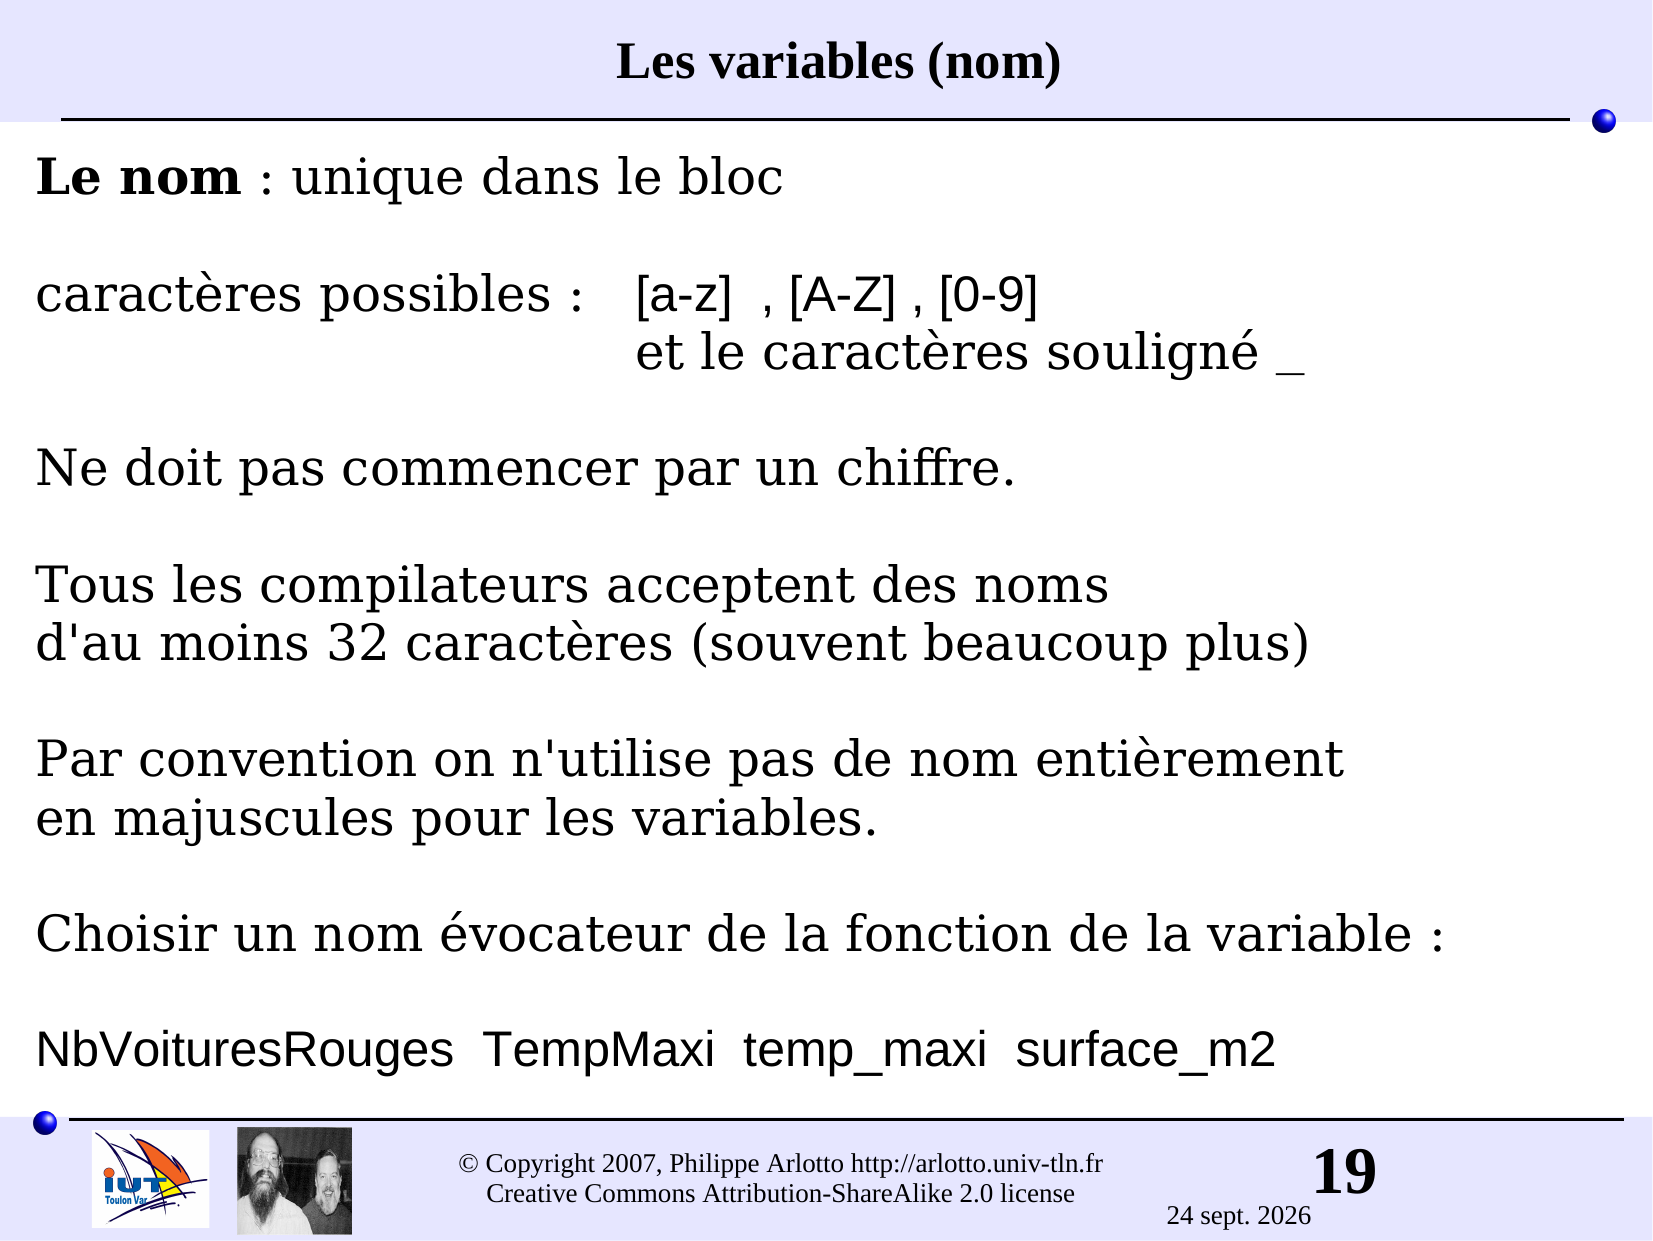

# Les variables (nom)
Le nom : unique dans le bloc
caractères possibles :	[a-z] , [A-Z] , [0-9]
								et le caractères souligné _
Ne doit pas commencer par un chiffre.
Tous les compilateurs acceptent des noms
d'au moins 32 caractères (souvent beaucoup plus)
Par convention on n'utilise pas de nom entièrement
en majuscules pour les variables.
Choisir un nom évocateur de la fonction de la variable :
NbVoituresRouges TempMaxi temp_maxi surface_m2